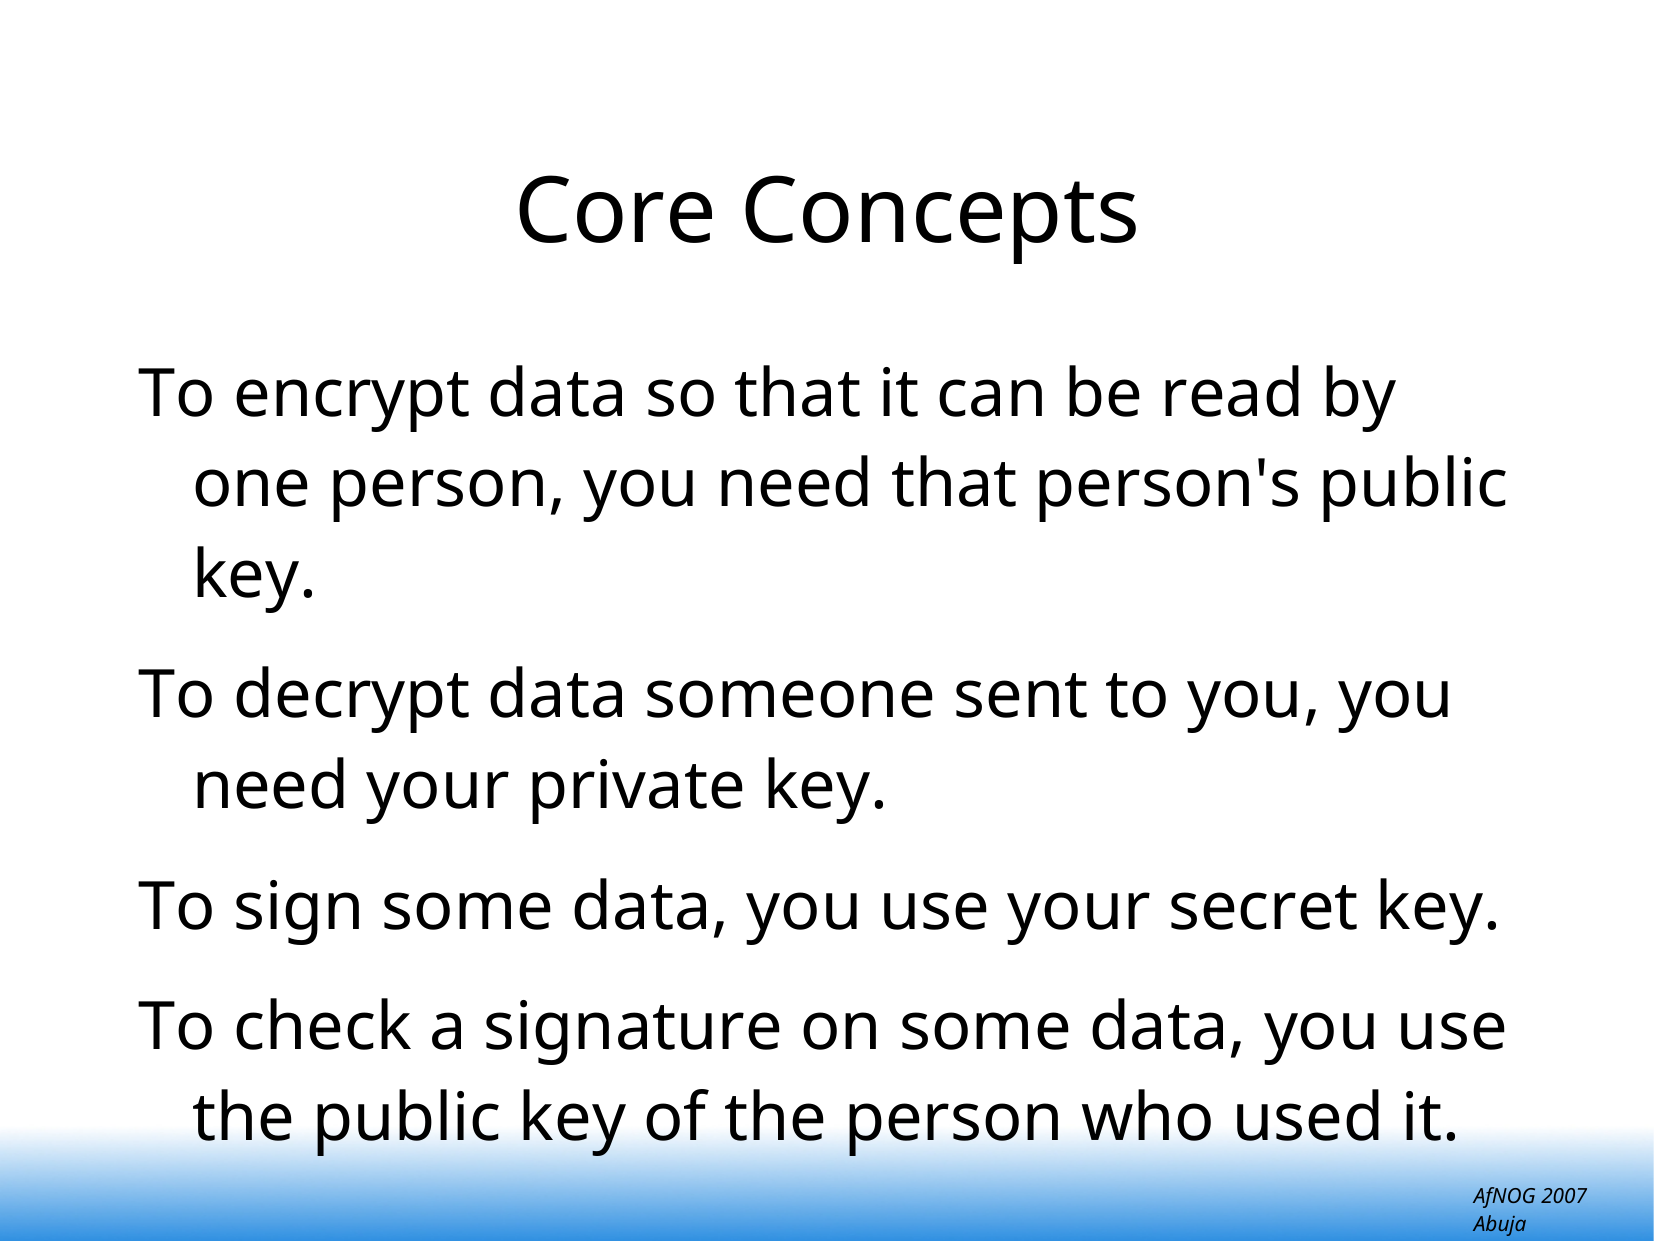

# Core Concepts
To encrypt data so that it can be read by one person, you need that person's public key.
To decrypt data someone sent to you, you need your private key.
To sign some data, you use your secret key.
To check a signature on some data, you use the public key of the person who used it.